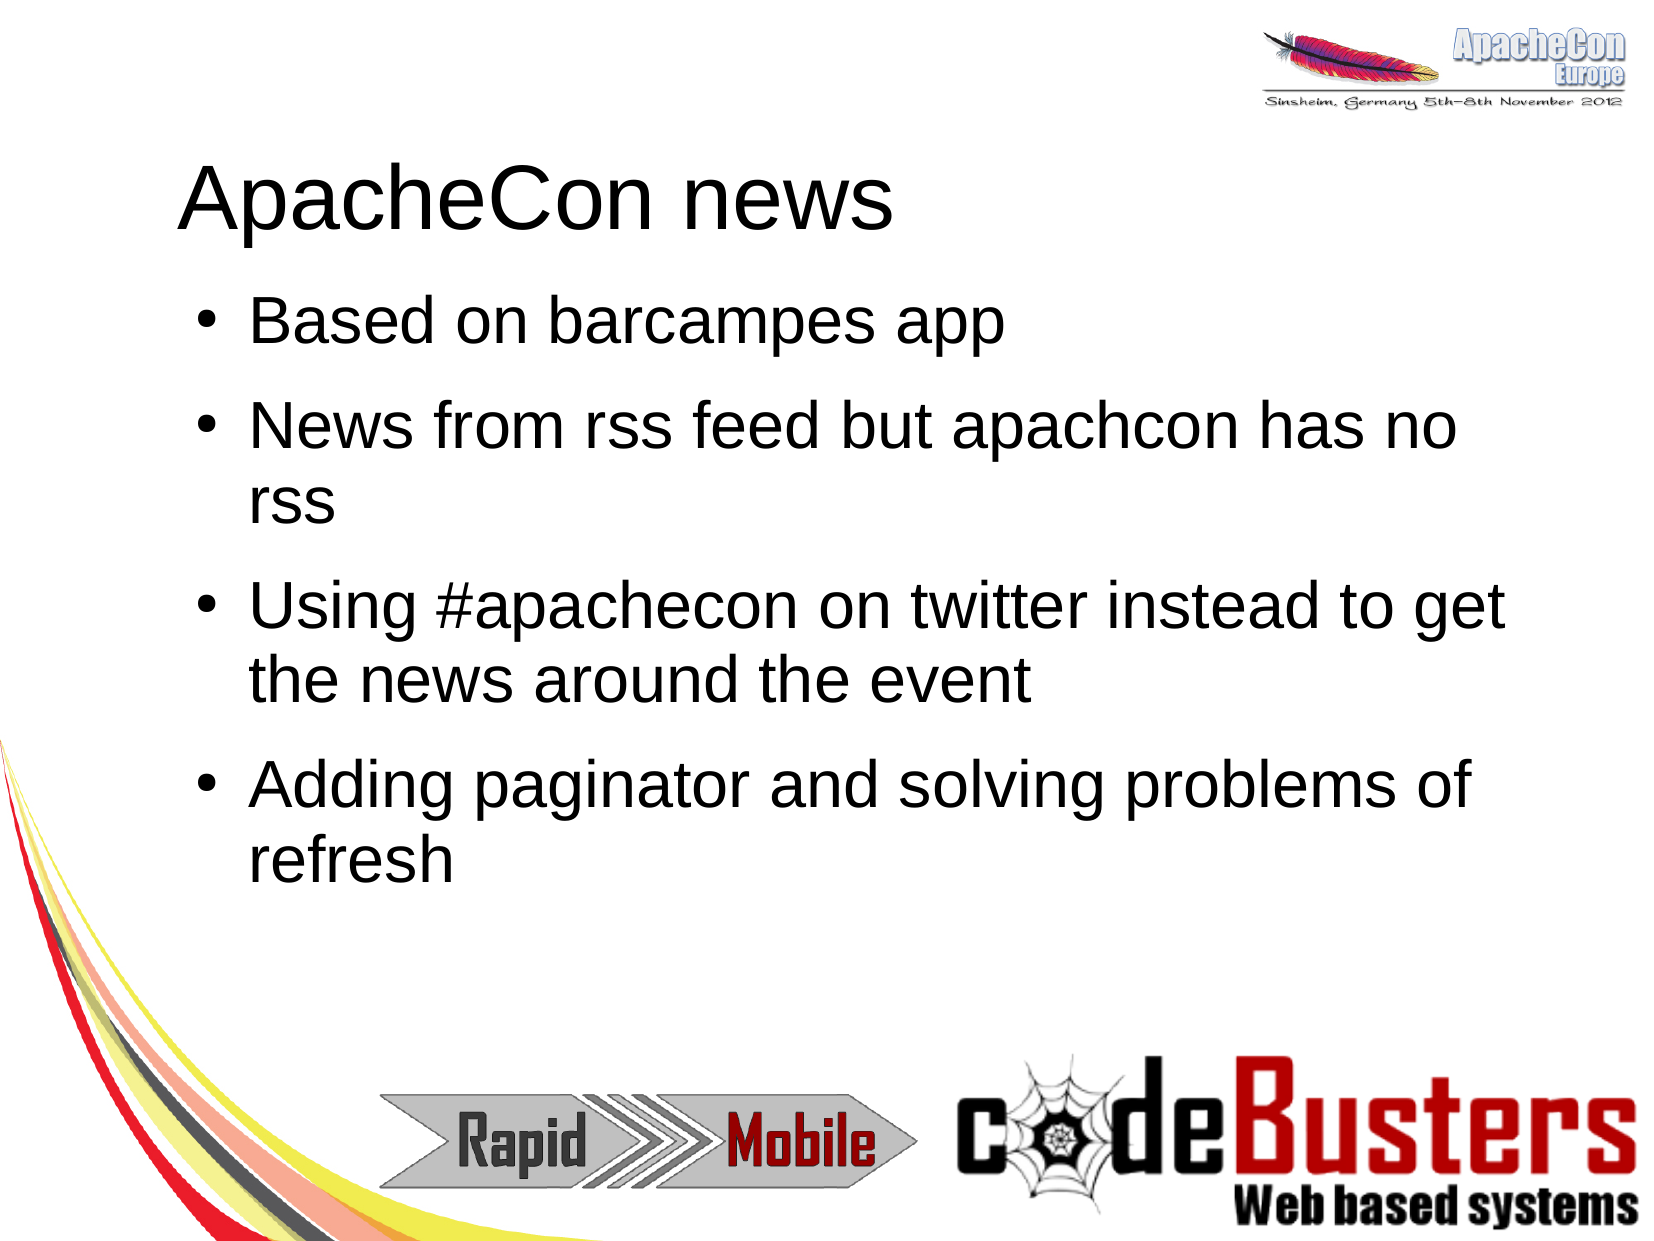

# ApacheCon news
Based on barcampes app
News from rss feed but apachcon has no rss
Using #apachecon on twitter instead to get the news around the event
Adding paginator and solving problems of refresh